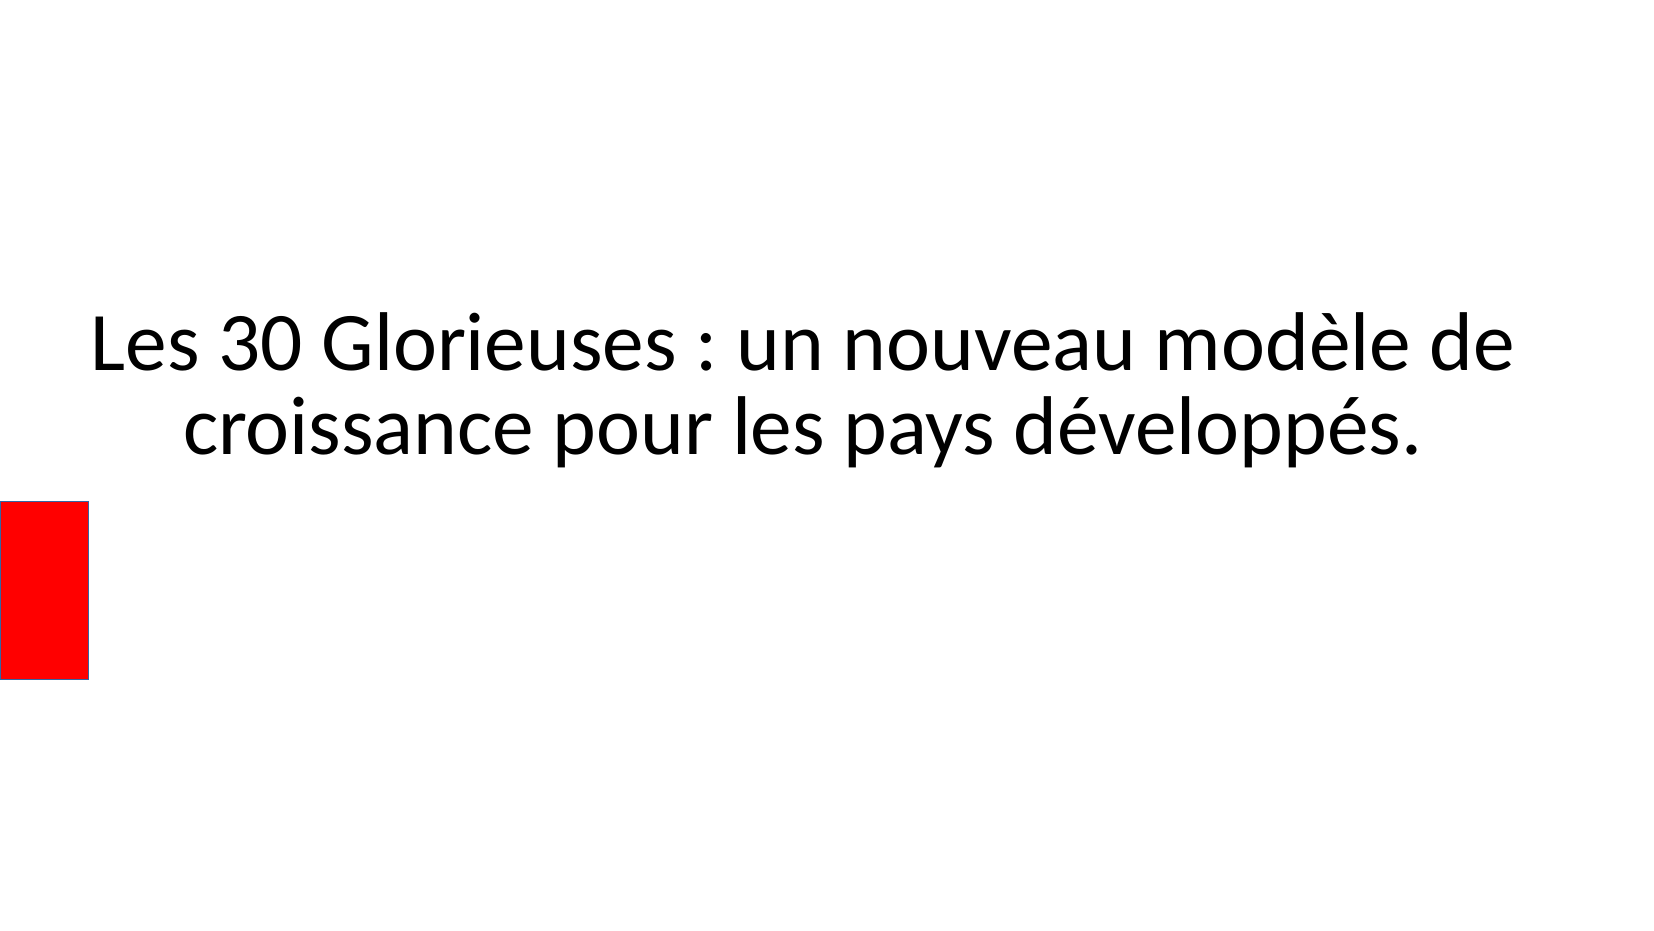

# Les 30 Glorieuses : un nouveau modèle de croissance pour les pays développés.